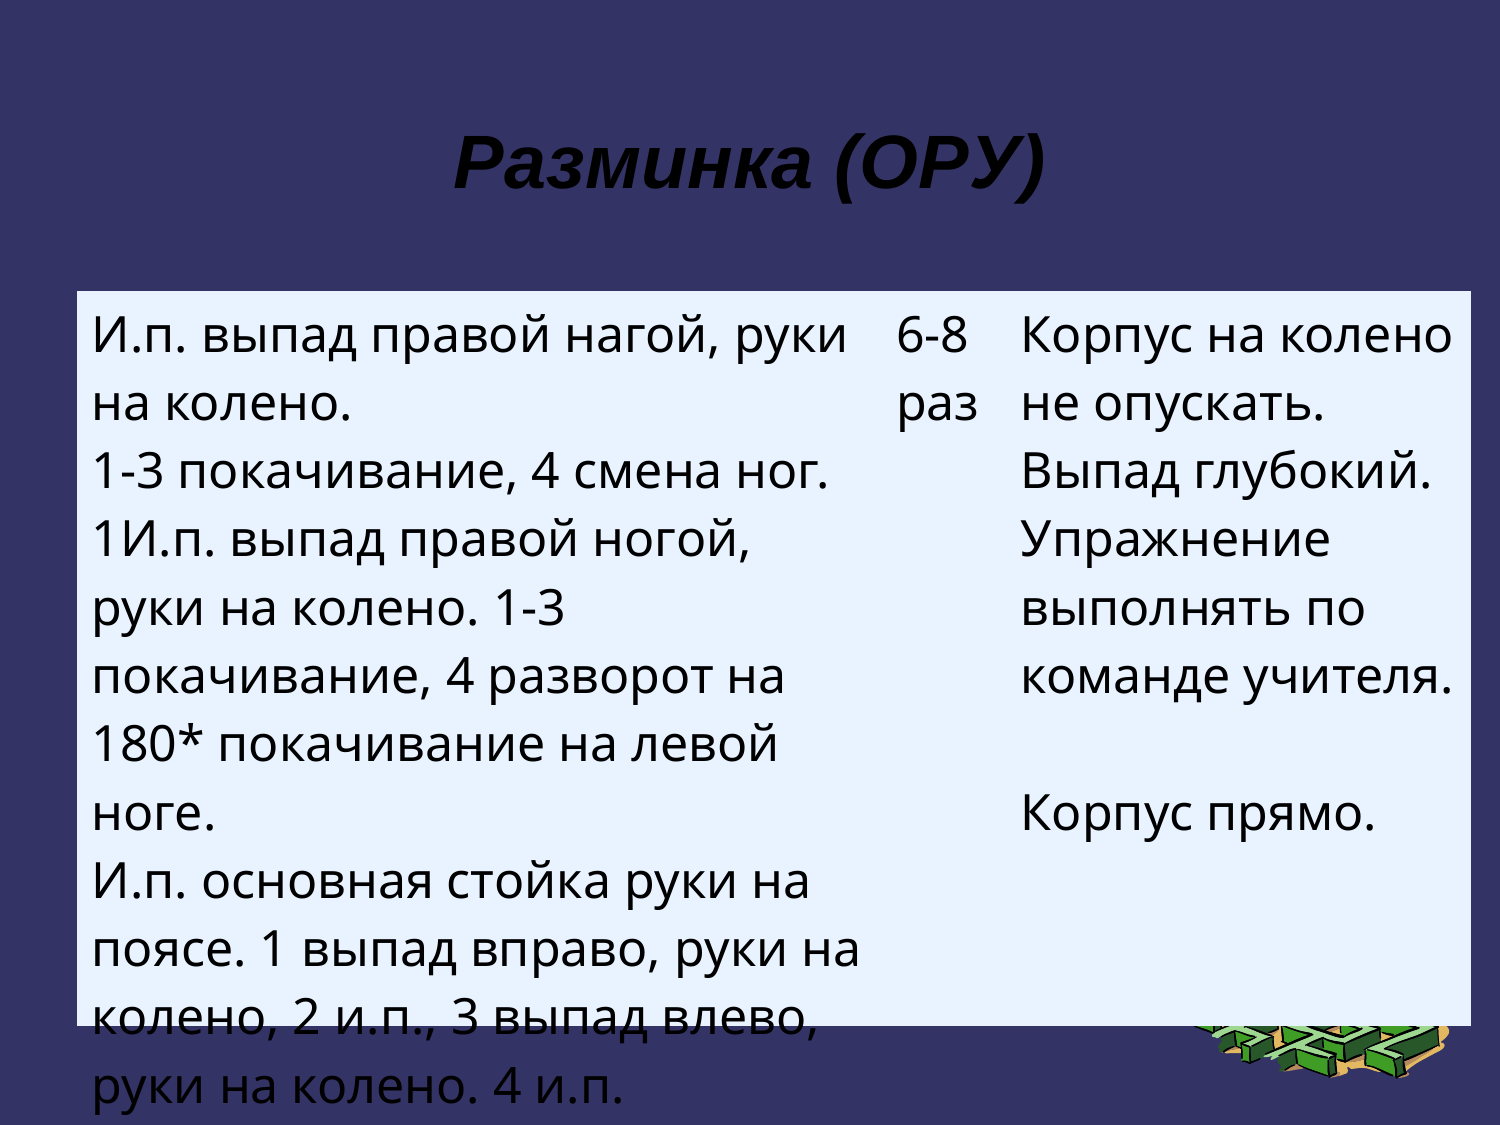

# Разминка (ОРУ)
| И.п. выпад правой нагой, руки на колено. 1-3 покачивание, 4 смена ног. 1И.п. выпад правой ногой, руки на колено. 1-3 покачивание, 4 разворот на 180\* покачивание на левой ноге. И.п. основная стойка руки на поясе. 1 выпад вправо, руки на колено, 2 и.п., 3 выпад влево, руки на колено. 4 и.п. | 6-8 раз | Корпус на колено не опускать. Выпад глубокий. Упражнение выполнять по команде учителя.   Корпус прямо. |
| --- | --- | --- |